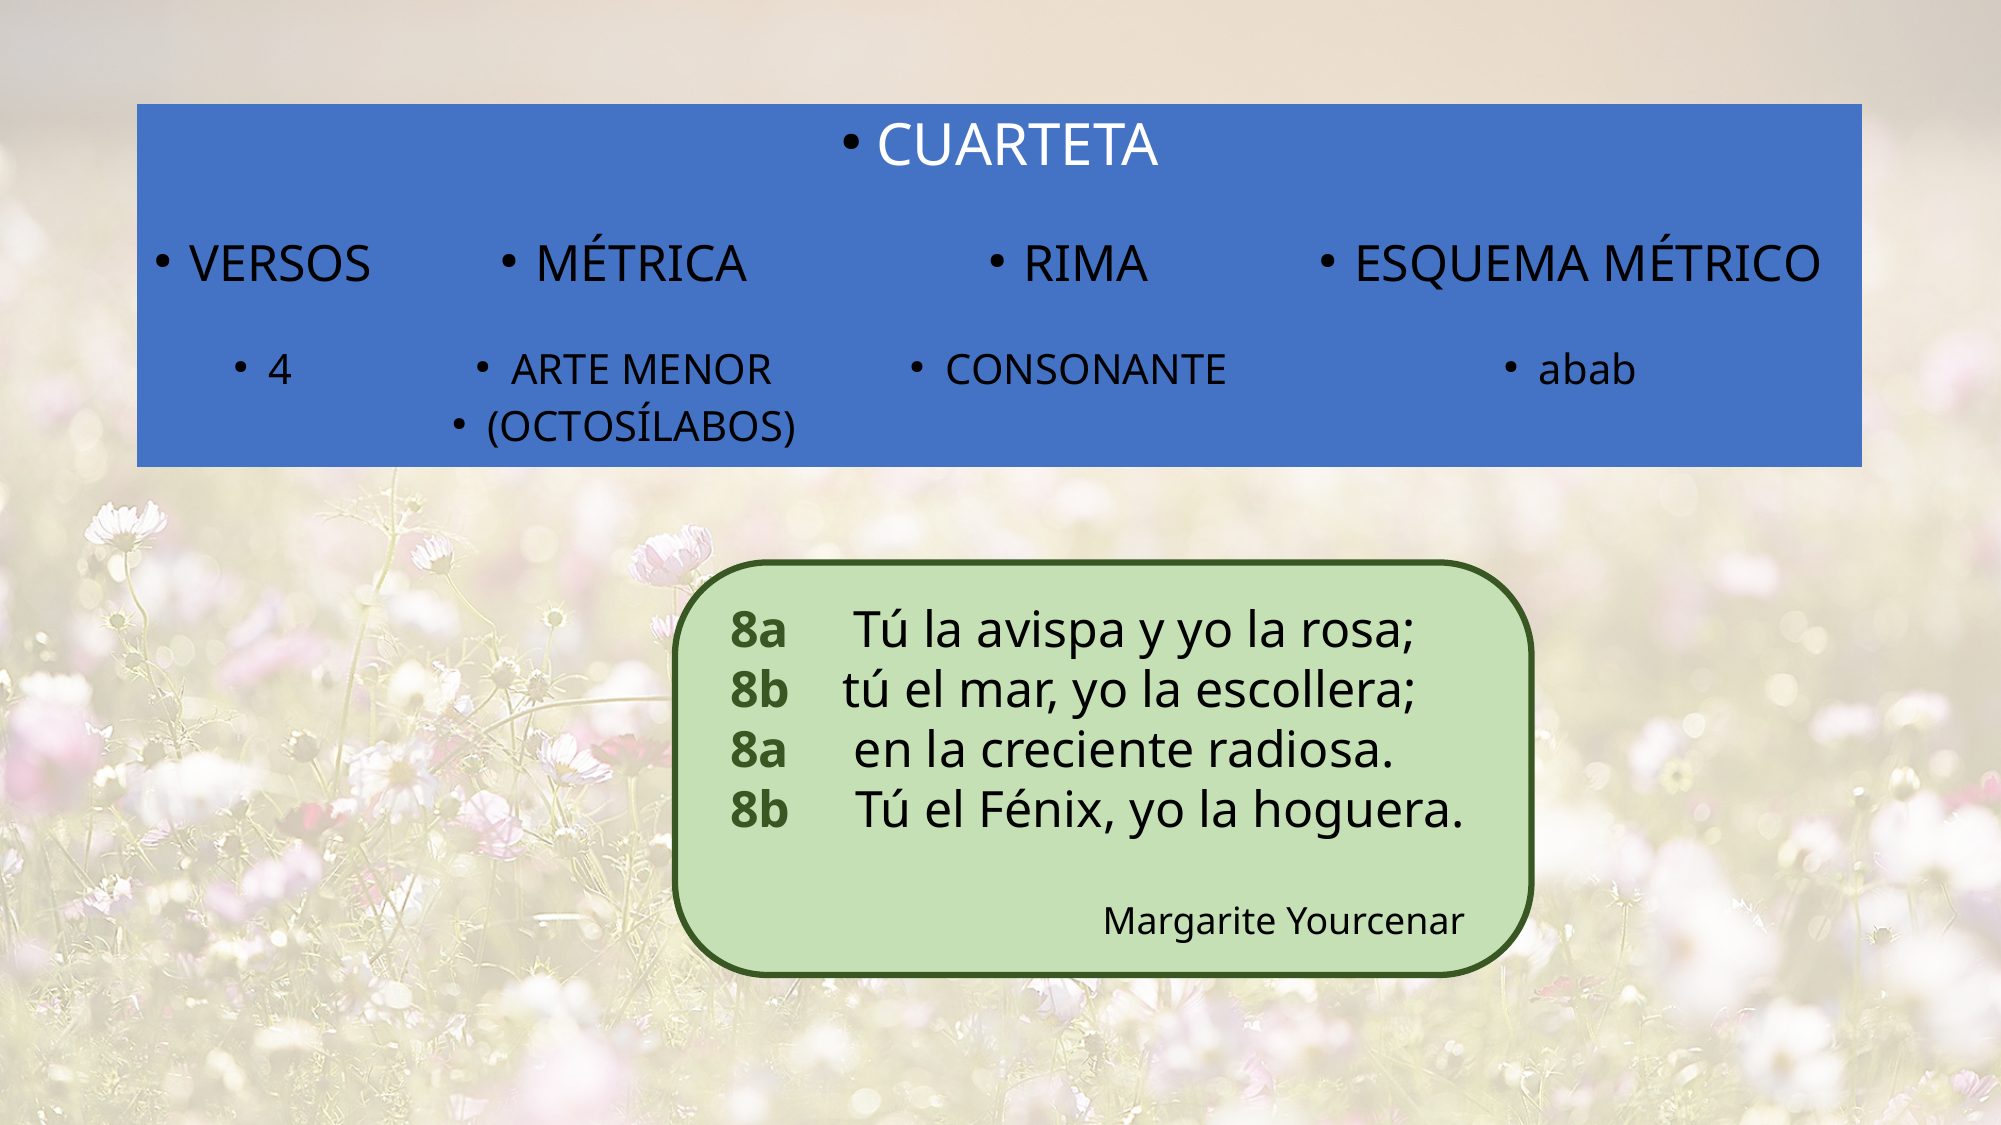

| CUARTETA | | | |
| --- | --- | --- | --- |
| VERSOS | MÉTRICA | RIMA | ESQUEMA MÉTRICO |
| 4 | ARTE MENOR (OCTOSÍLABOS) | CONSONANTE | abab |
 8a Tú la avispa y yo la rosa;
 8b tú el mar, yo la escollera;
 8a en la creciente radiosa.
 8b Tú el Fénix, yo la hoguera.
Margarite Yourcenar